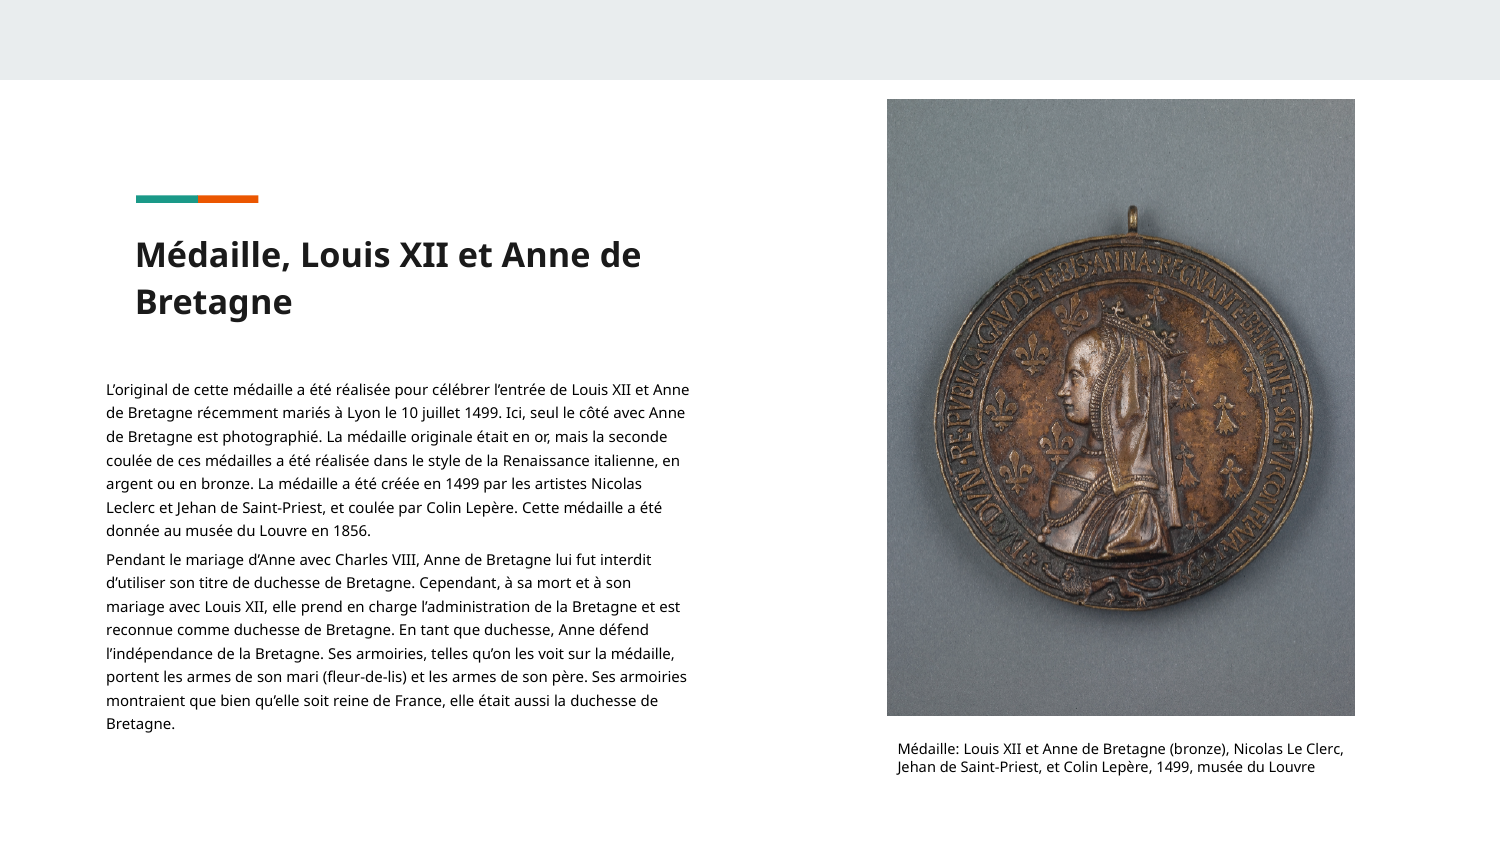

# Médaille, Louis XII et Anne de Bretagne
L’original de cette médaille a été réalisée pour célébrer l’entrée de Louis XII et Anne de Bretagne récemment mariés à Lyon le 10 juillet 1499. Ici, seul le côté avec Anne de Bretagne est photographié. La médaille originale était en or, mais la seconde coulée de ces médailles a été réalisée dans le style de la Renaissance italienne, en argent ou en bronze. La médaille a été créée en 1499 par les artistes Nicolas Leclerc et Jehan de Saint-Priest, et coulée par Colin Lepère. Cette médaille a été donnée au musée du Louvre en 1856.
Pendant le mariage d’Anne avec Charles VIII, Anne de Bretagne lui fut interdit d’utiliser son titre de duchesse de Bretagne. Cependant, à sa mort et à son mariage avec Louis XII, elle prend en charge l’administration de la Bretagne et est reconnue comme duchesse de Bretagne. En tant que duchesse, Anne défend l’indépendance de la Bretagne. Ses armoiries, telles qu’on les voit sur la médaille, portent les armes de son mari (fleur-de-lis) et les armes de son père. Ses armoiries montraient que bien qu’elle soit reine de France, elle était aussi la duchesse de Bretagne.
Médaille: Louis XII et Anne de Bretagne (bronze), Nicolas Le Clerc, Jehan de Saint-Priest, et Colin Lepère, 1499, musée du Louvre